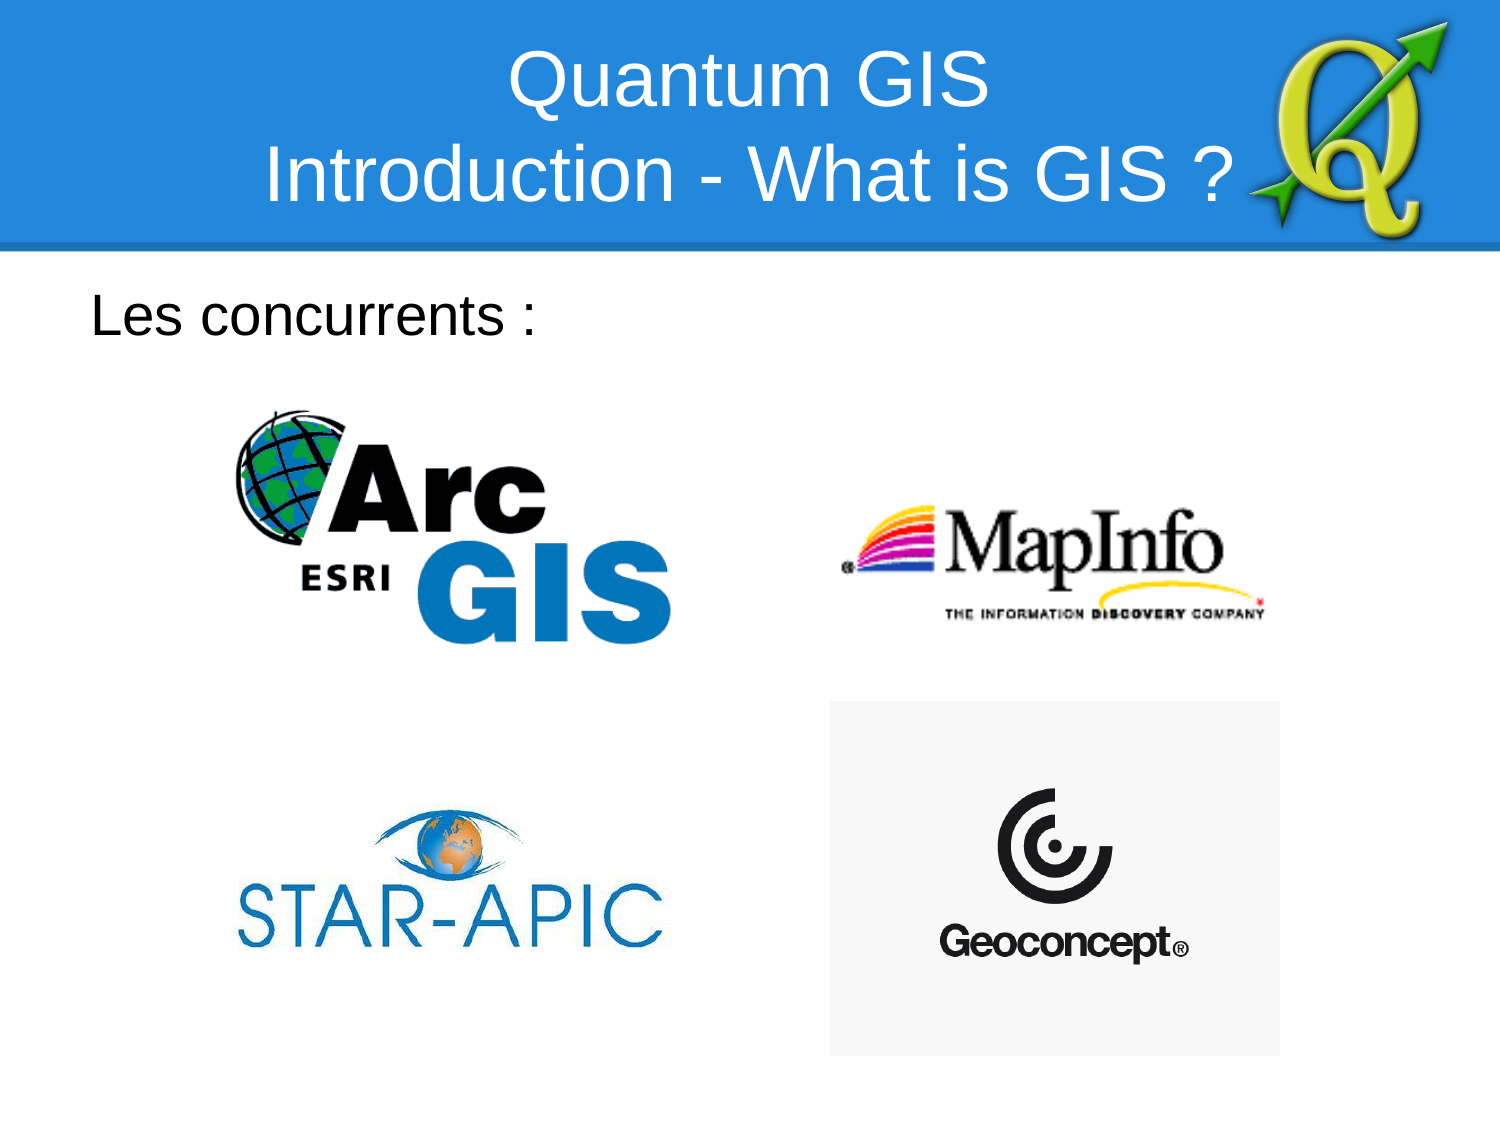

# Quantum GIS Introduction - What is GIS ?
Les concurrents :